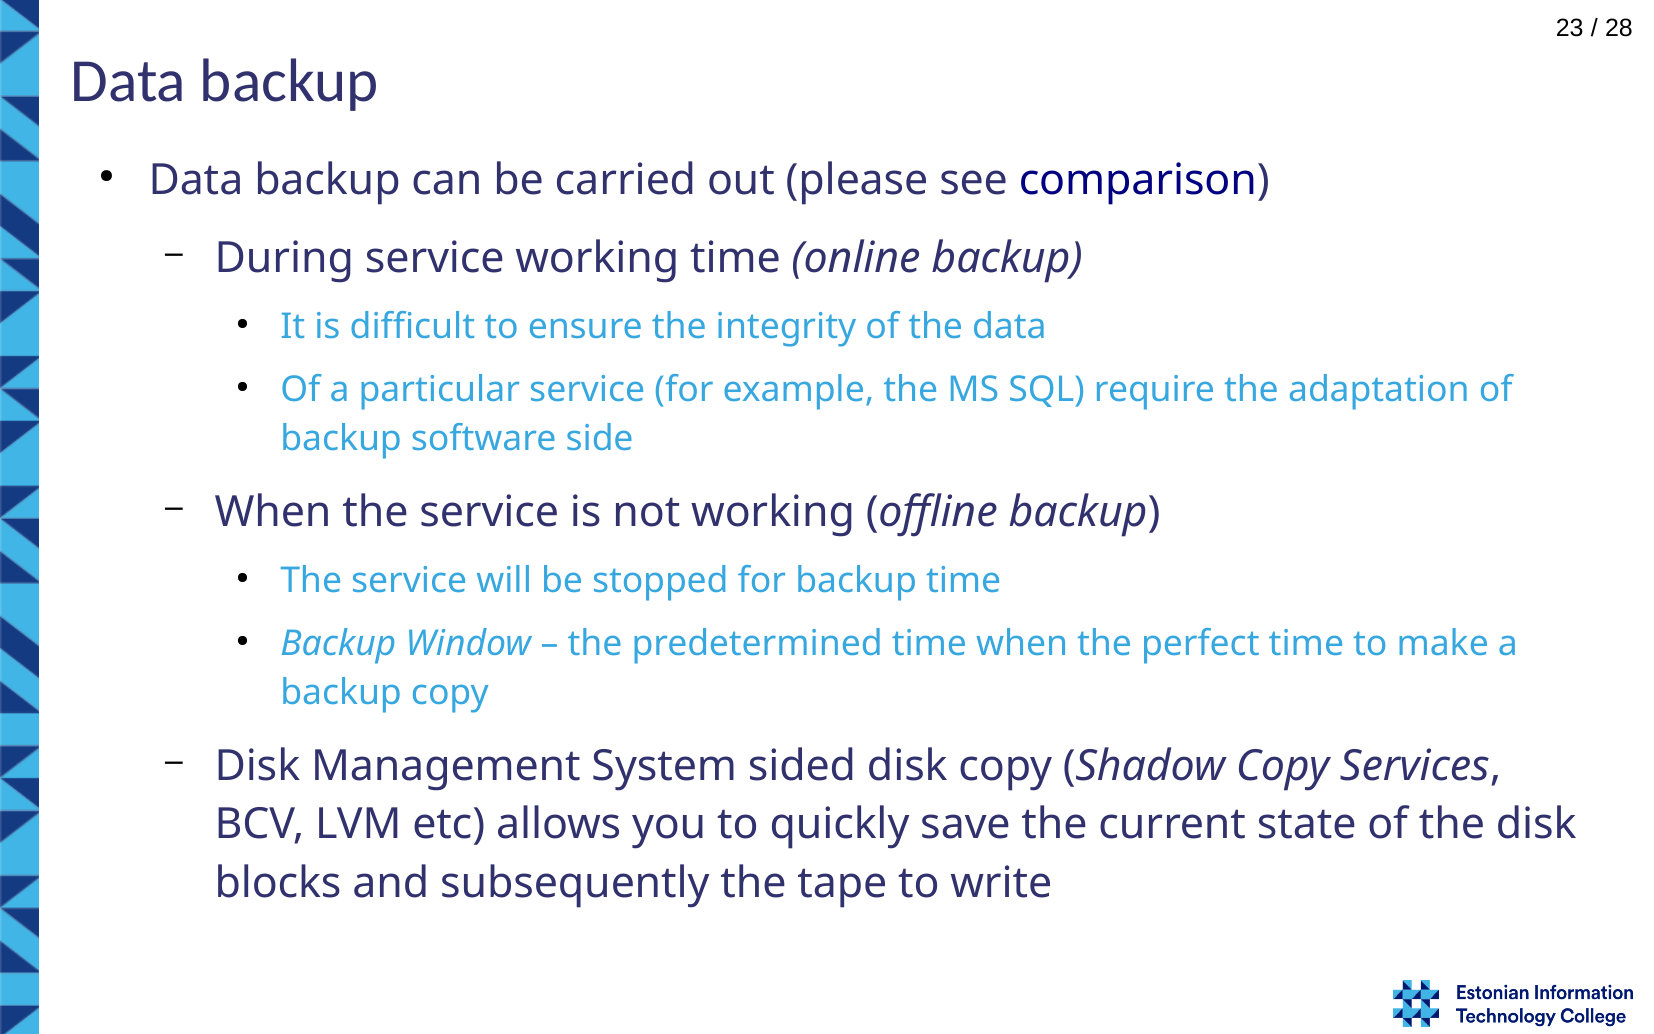

# Data backup
Data backup can be carried out (please see comparison)
During service working time (online backup)
It is difficult to ensure the integrity of the data
Of a particular service (for example, the MS SQL) require the adaptation of backup software side
When the service is not working (offline backup)
The service will be stopped for backup time
Backup Window – the predetermined time when the perfect time to make a backup copy
Disk Management System sided disk copy (Shadow Copy Services, BCV, LVM etc) allows you to quickly save the current state of the disk blocks and subsequently the tape to write